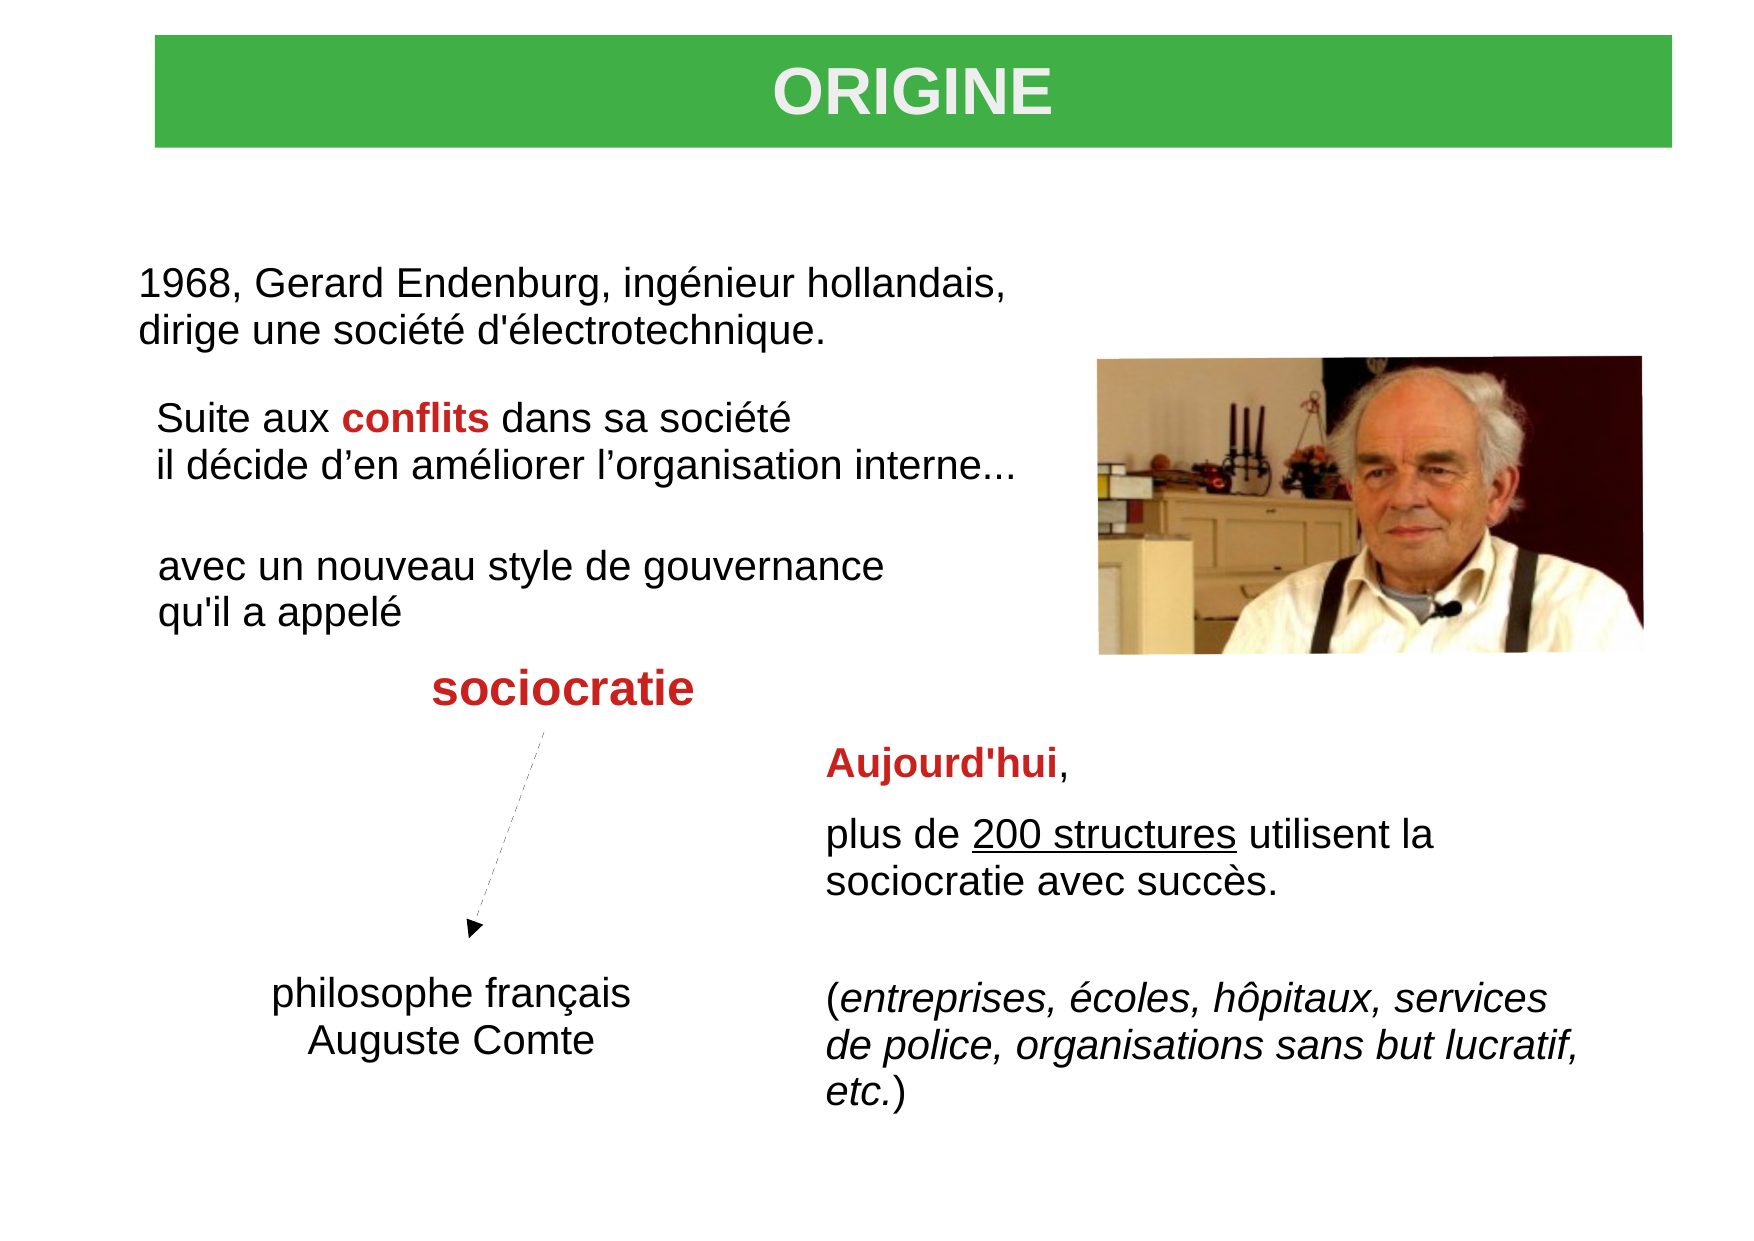

# ORIGINE
1968, Gerard Endenburg, ingénieur hollandais, dirige une société d'électrotechnique.
Suite aux conflits dans sa société
il décide d’en améliorer l’organisation interne...
avec un nouveau style de gouvernance
qu'il a appelé
sociocratie
Aujourd'hui,
plus de 200 structures utilisent la sociocratie avec succès.
(entreprises, écoles, hôpitaux, services de police, organisations sans but lucratif, etc.)
philosophe français Auguste Comte